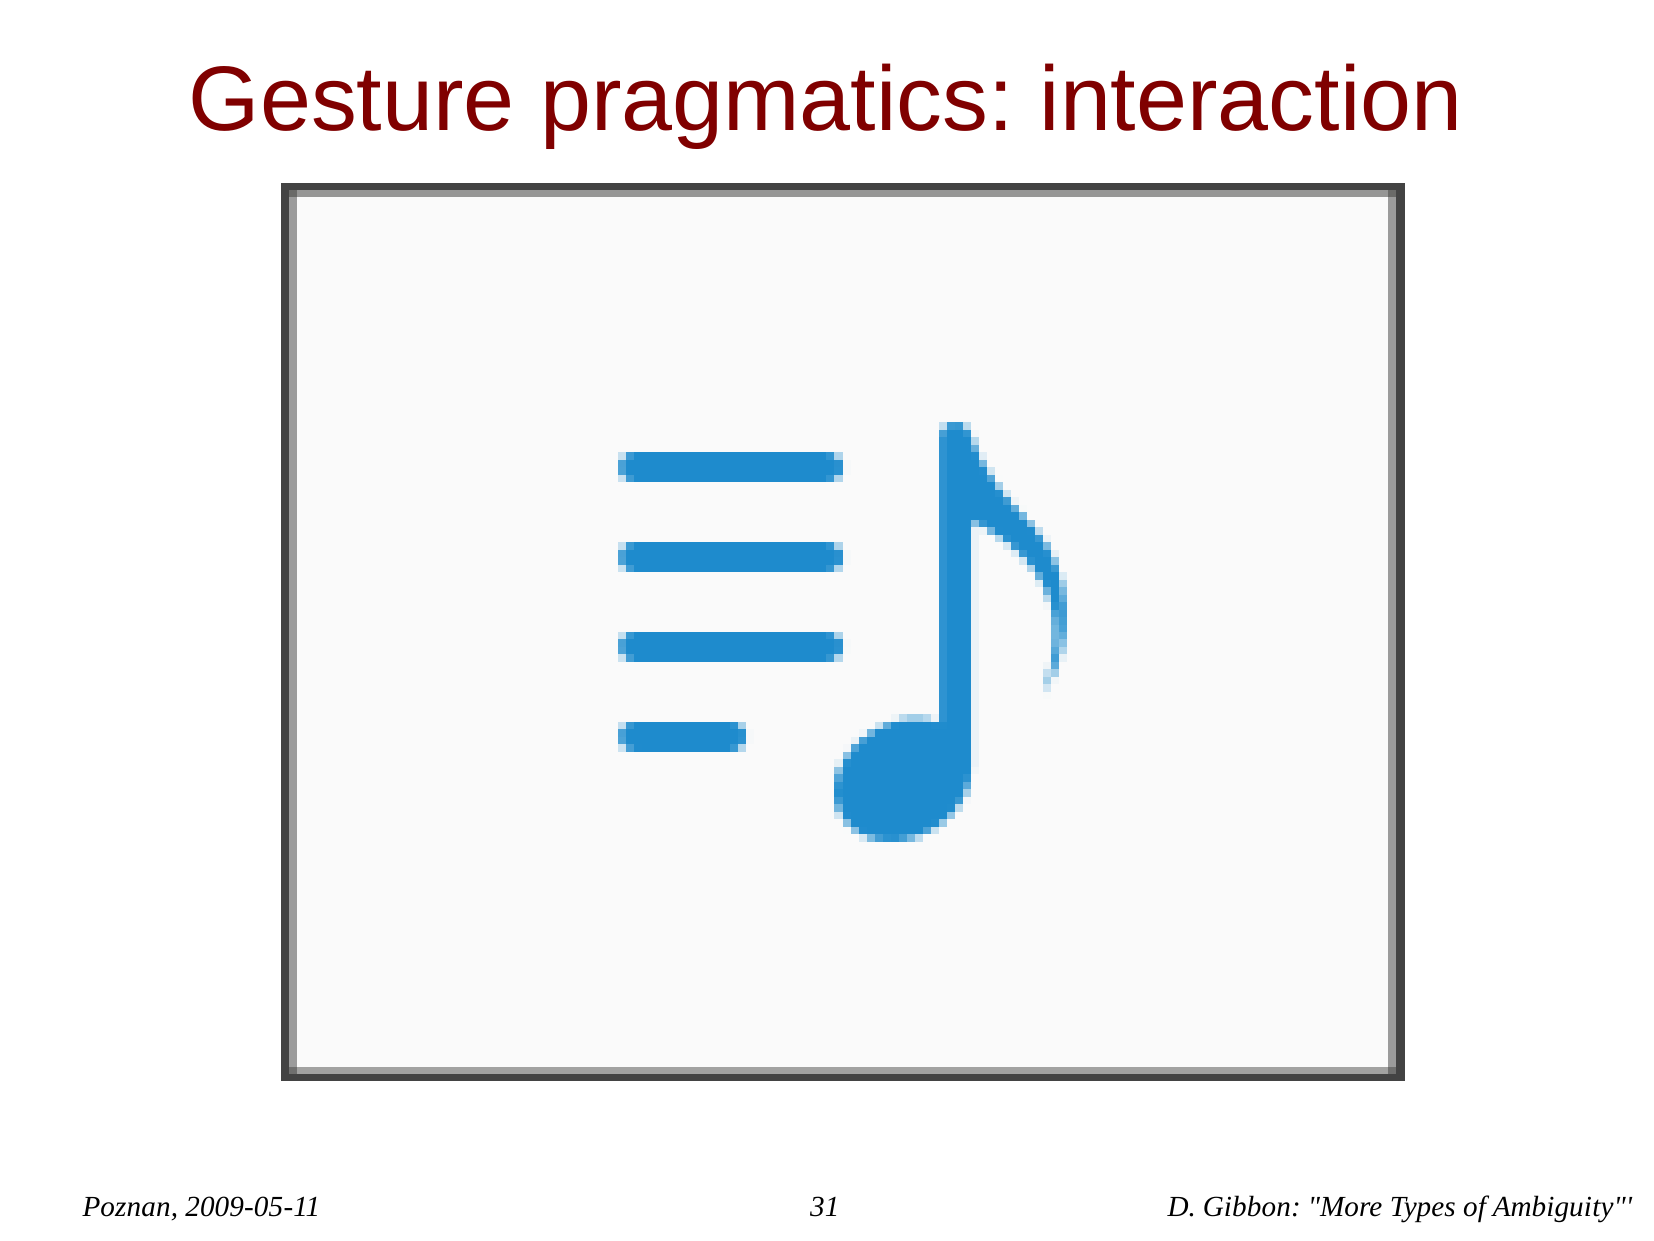

# Gesture pragmatics: interaction
Poznan, 2009-05-11
31
D. Gibbon: "More Types of Ambiguity"'